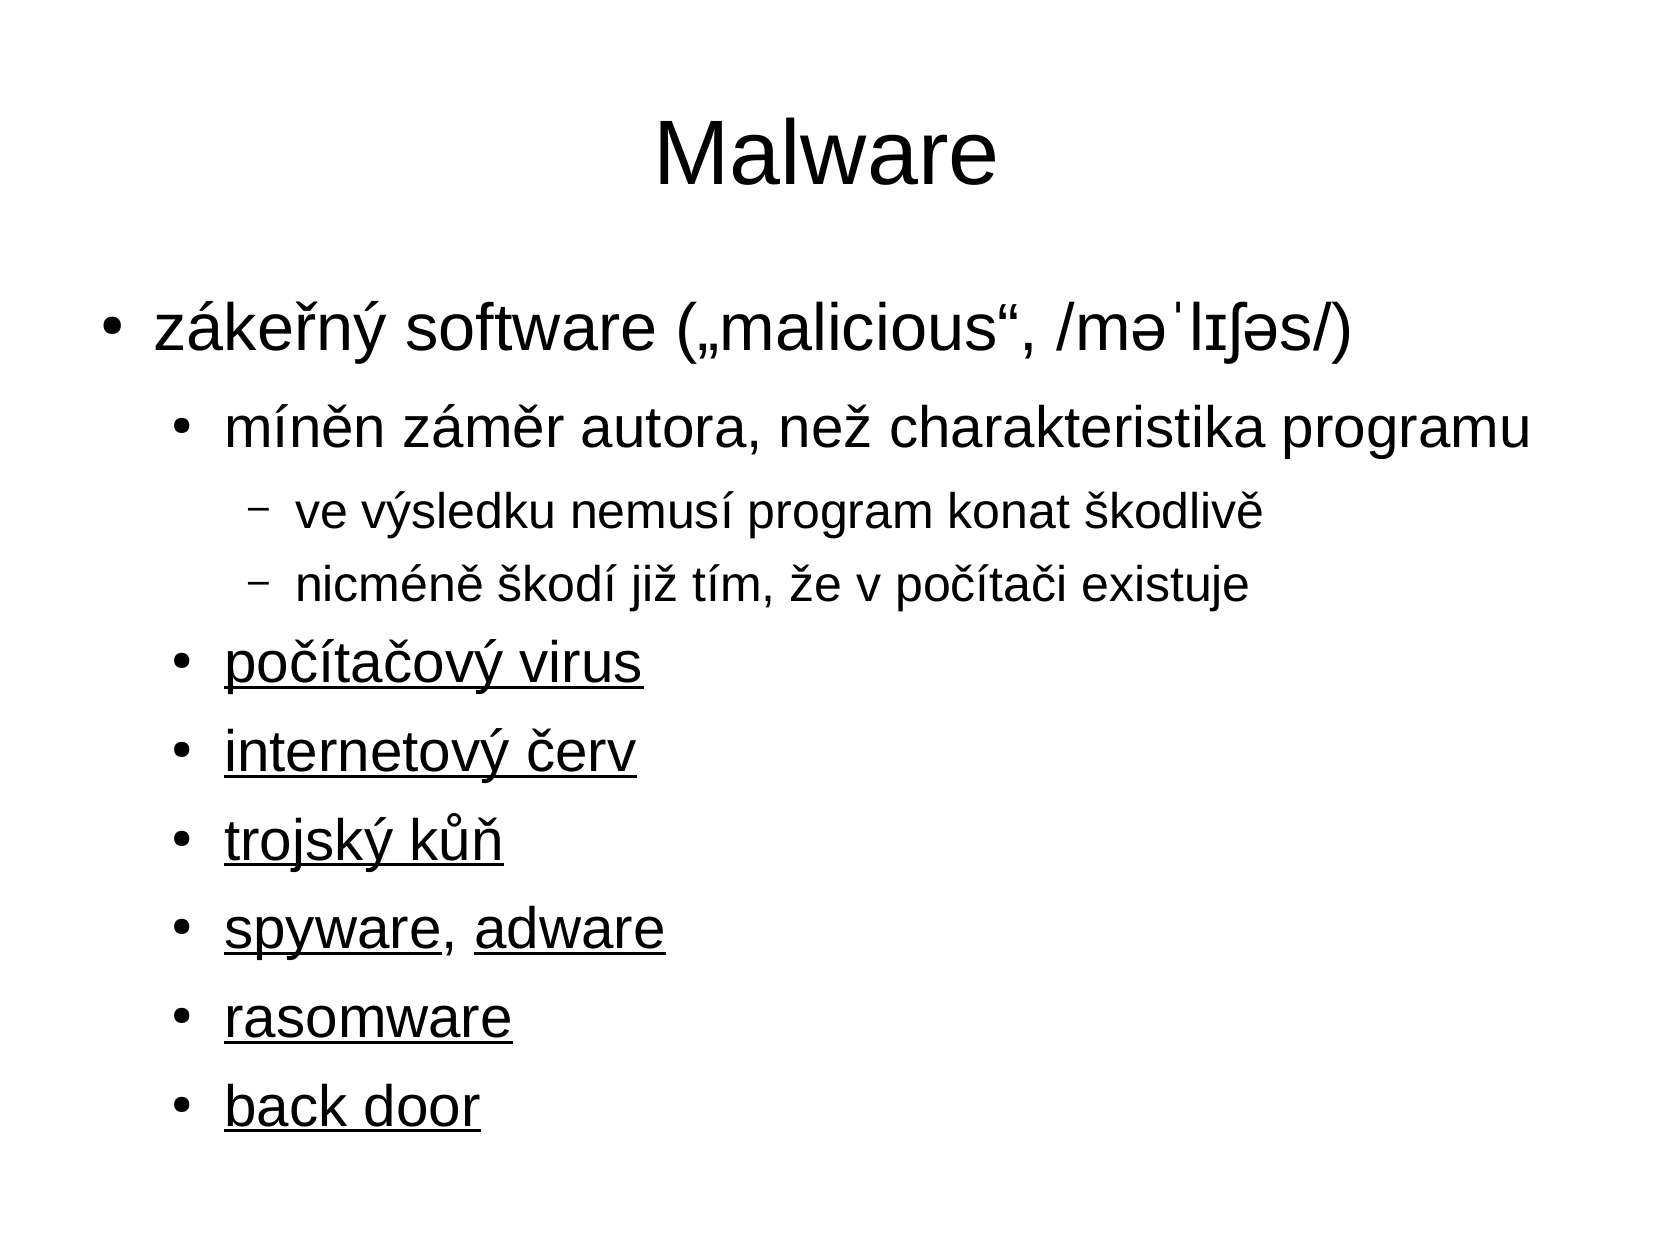

# Malware
zákeřný software („malicious“, /məˈlɪʃəs/)
míněn záměr autora, než charakteristika programu
ve výsledku nemusí program konat škodlivě
nicméně škodí již tím, že v počítači existuje
počítačový virus
internetový červ
trojský kůň
spyware, adware
rasomware
back door